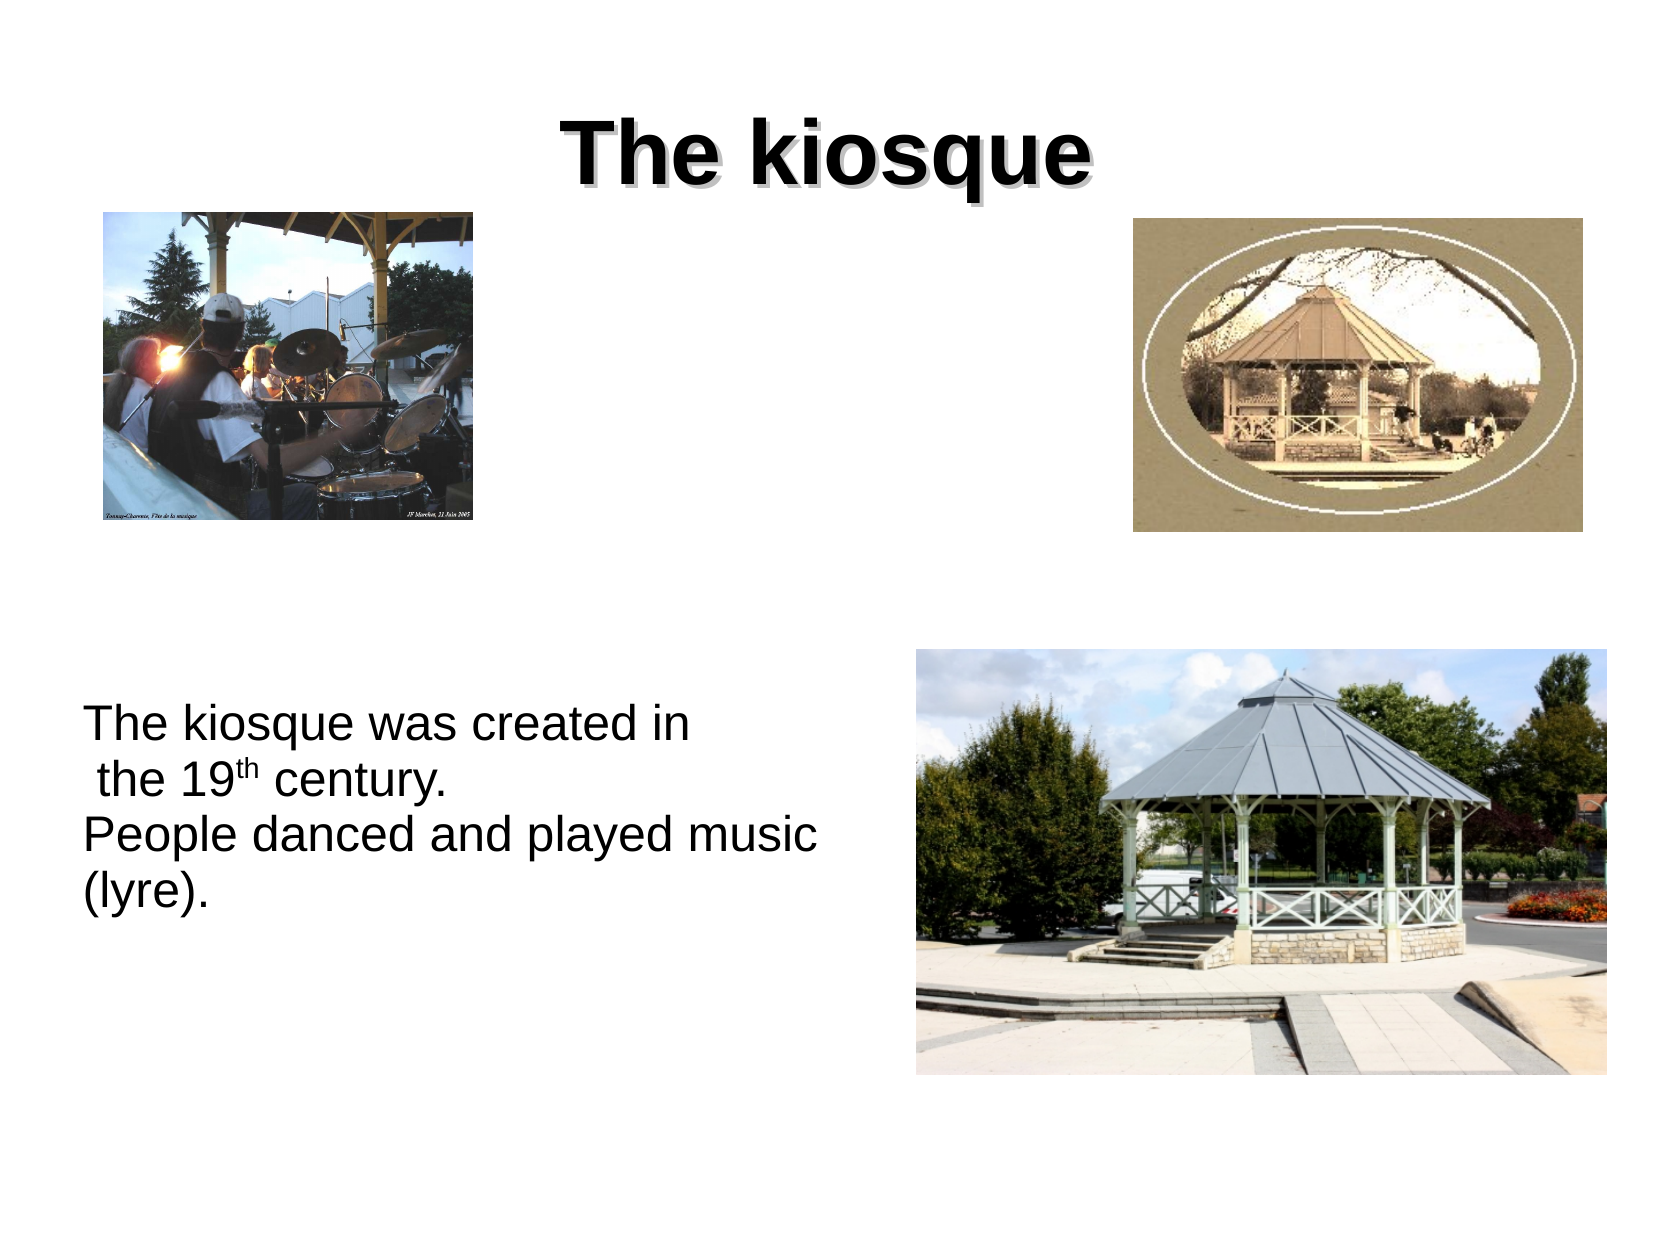

# The kiosque
The kiosque was created in
 the 19th century.
People danced and played music
(lyre).